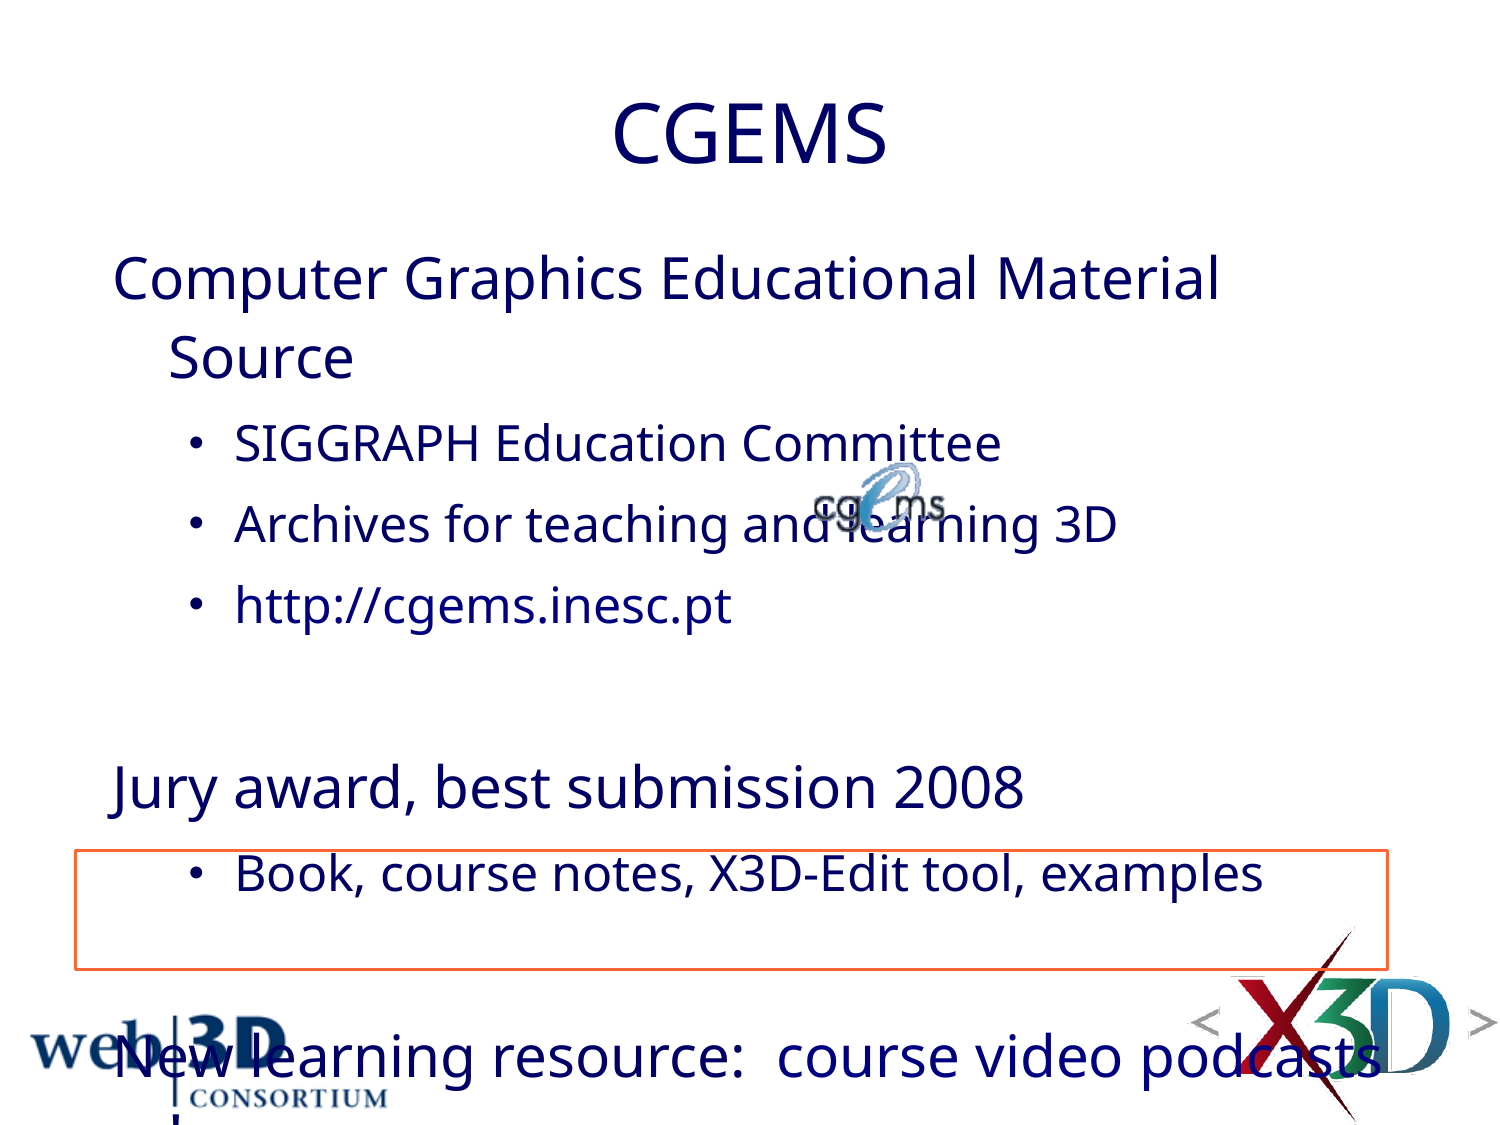

# CGEMS
Computer Graphics Educational Material Source
SIGGRAPH Education Committee
Archives for teaching and learning 3D
http://cgems.inesc.pt
Jury award, best submission 2008
Book, course notes, X3D-Edit tool, examples
New learning resource: course video podcasts!